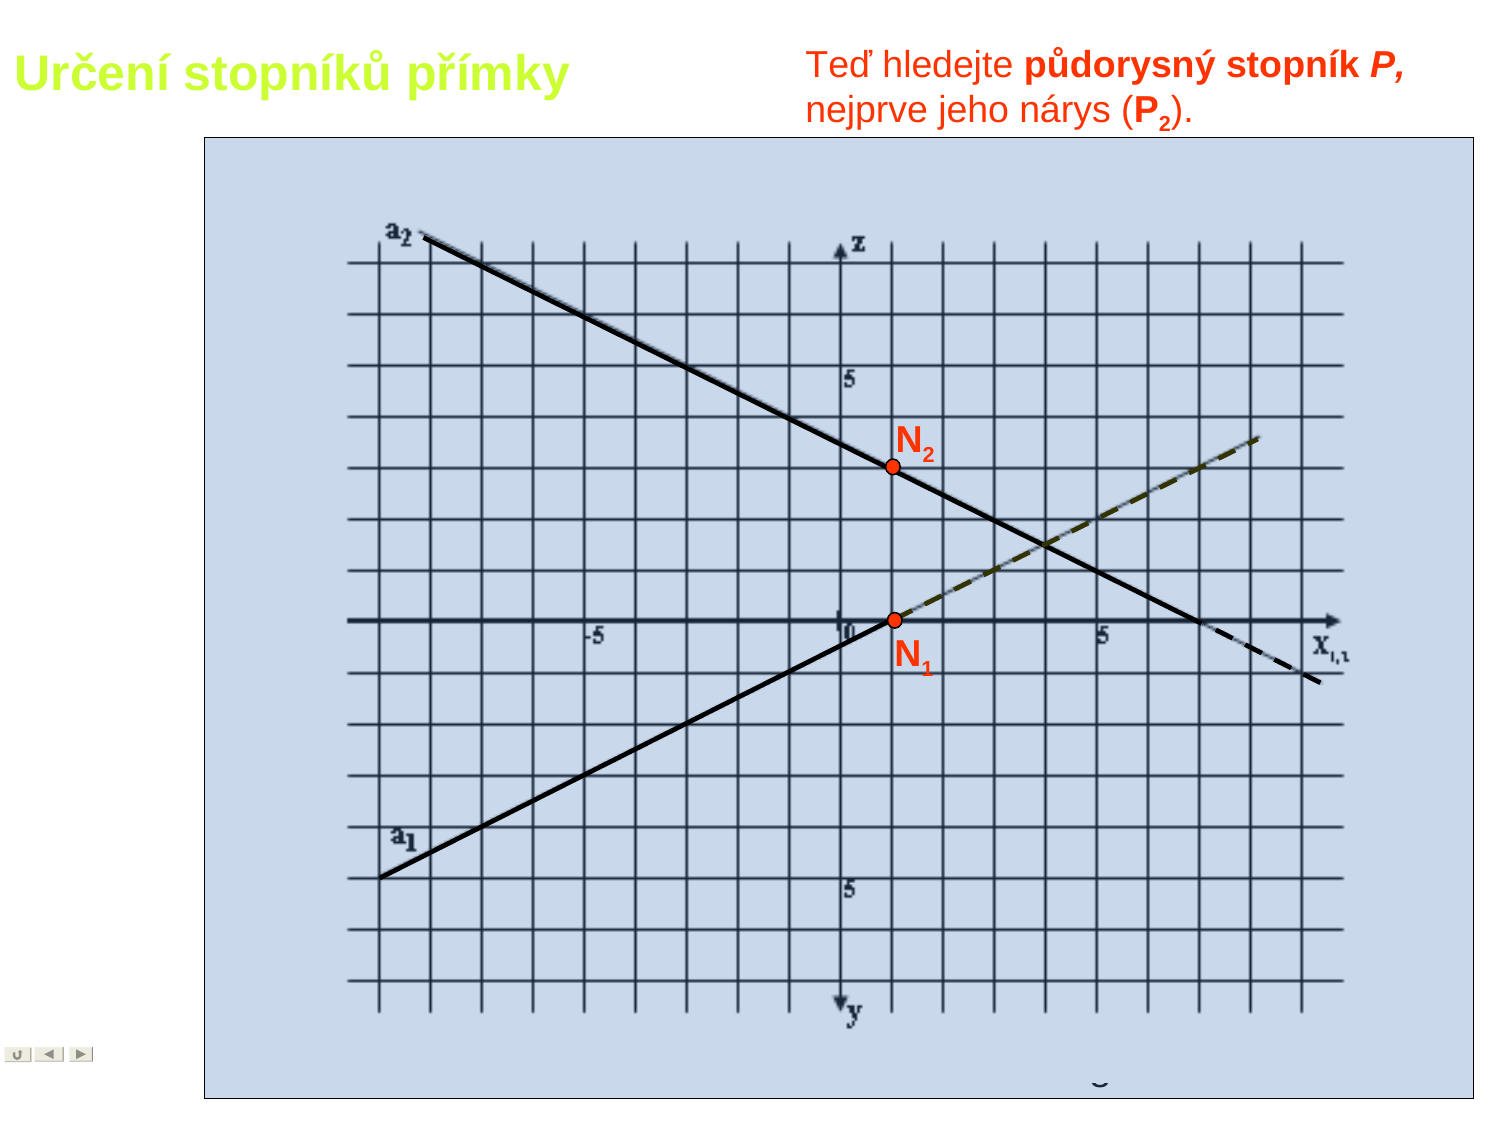

Teď hledejte půdorysný stopník P, nejprve jeho nárys (P2).
Určení stopníků přímky
N2
N1
8